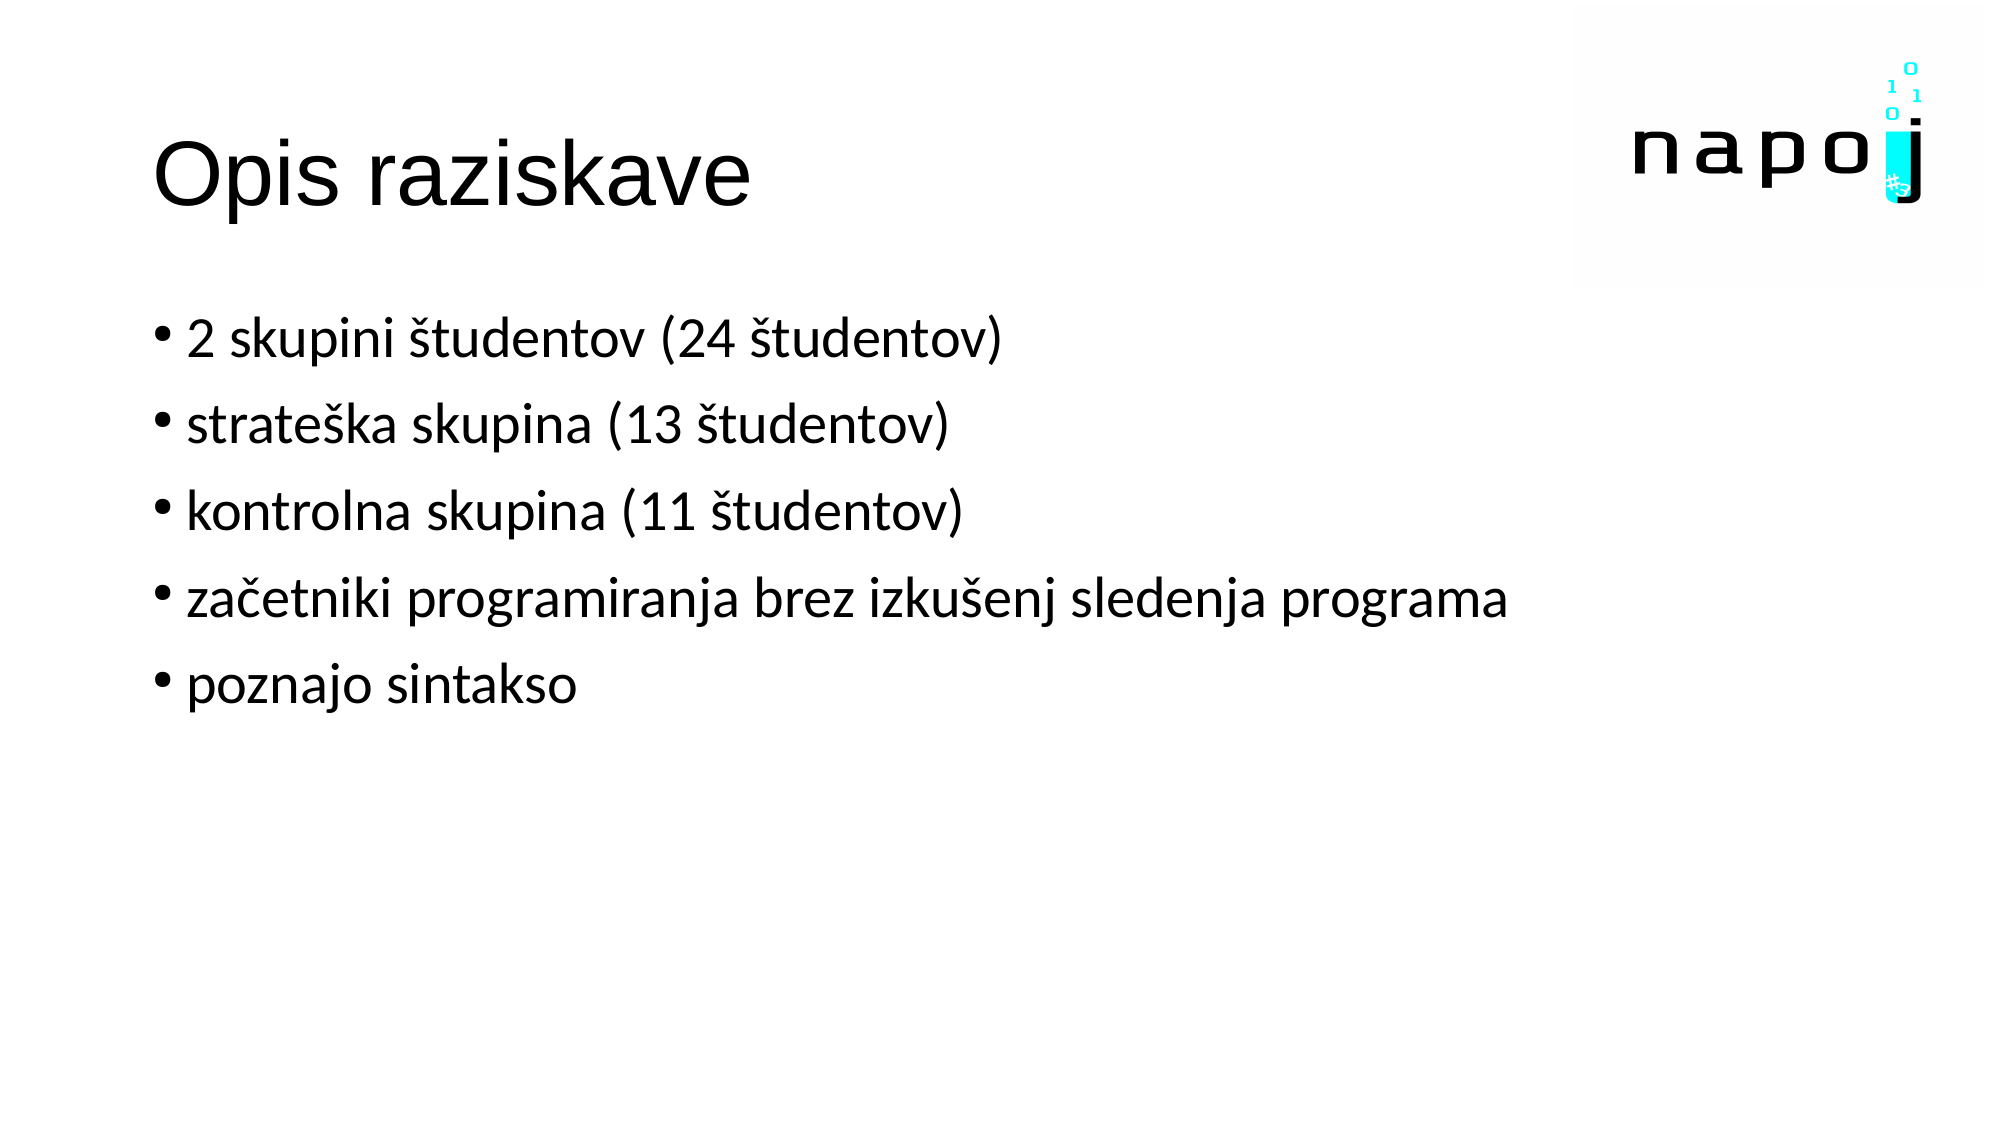

# Opis raziskave
 2 skupini študentov (24 študentov)
 strateška skupina (13 študentov)
 kontrolna skupina (11 študentov)
 začetniki programiranja brez izkušenj sledenja programa
 poznajo sintakso